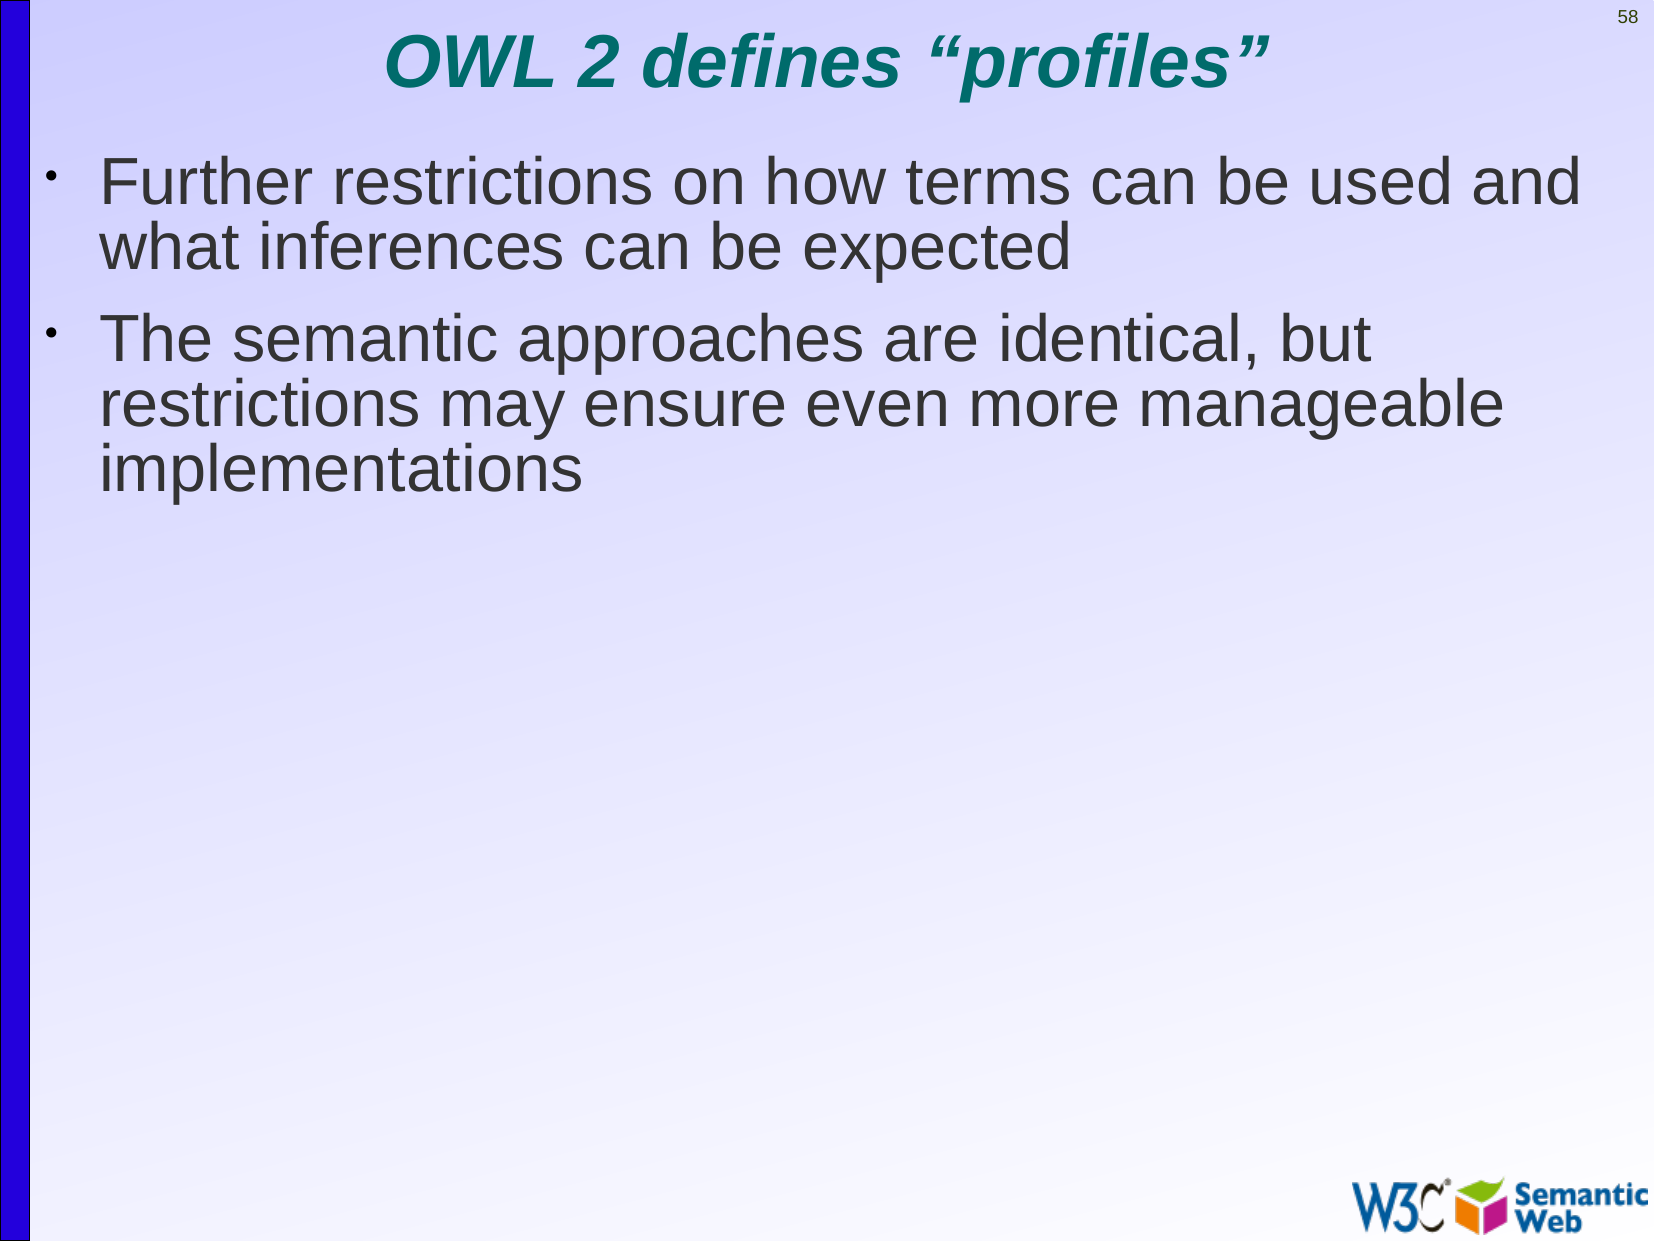

# OWL 2 defines “profiles”
Further restrictions on how terms can be used and what inferences can be expected
The semantic approaches are identical, but restrictions may ensure even more manageable implementations